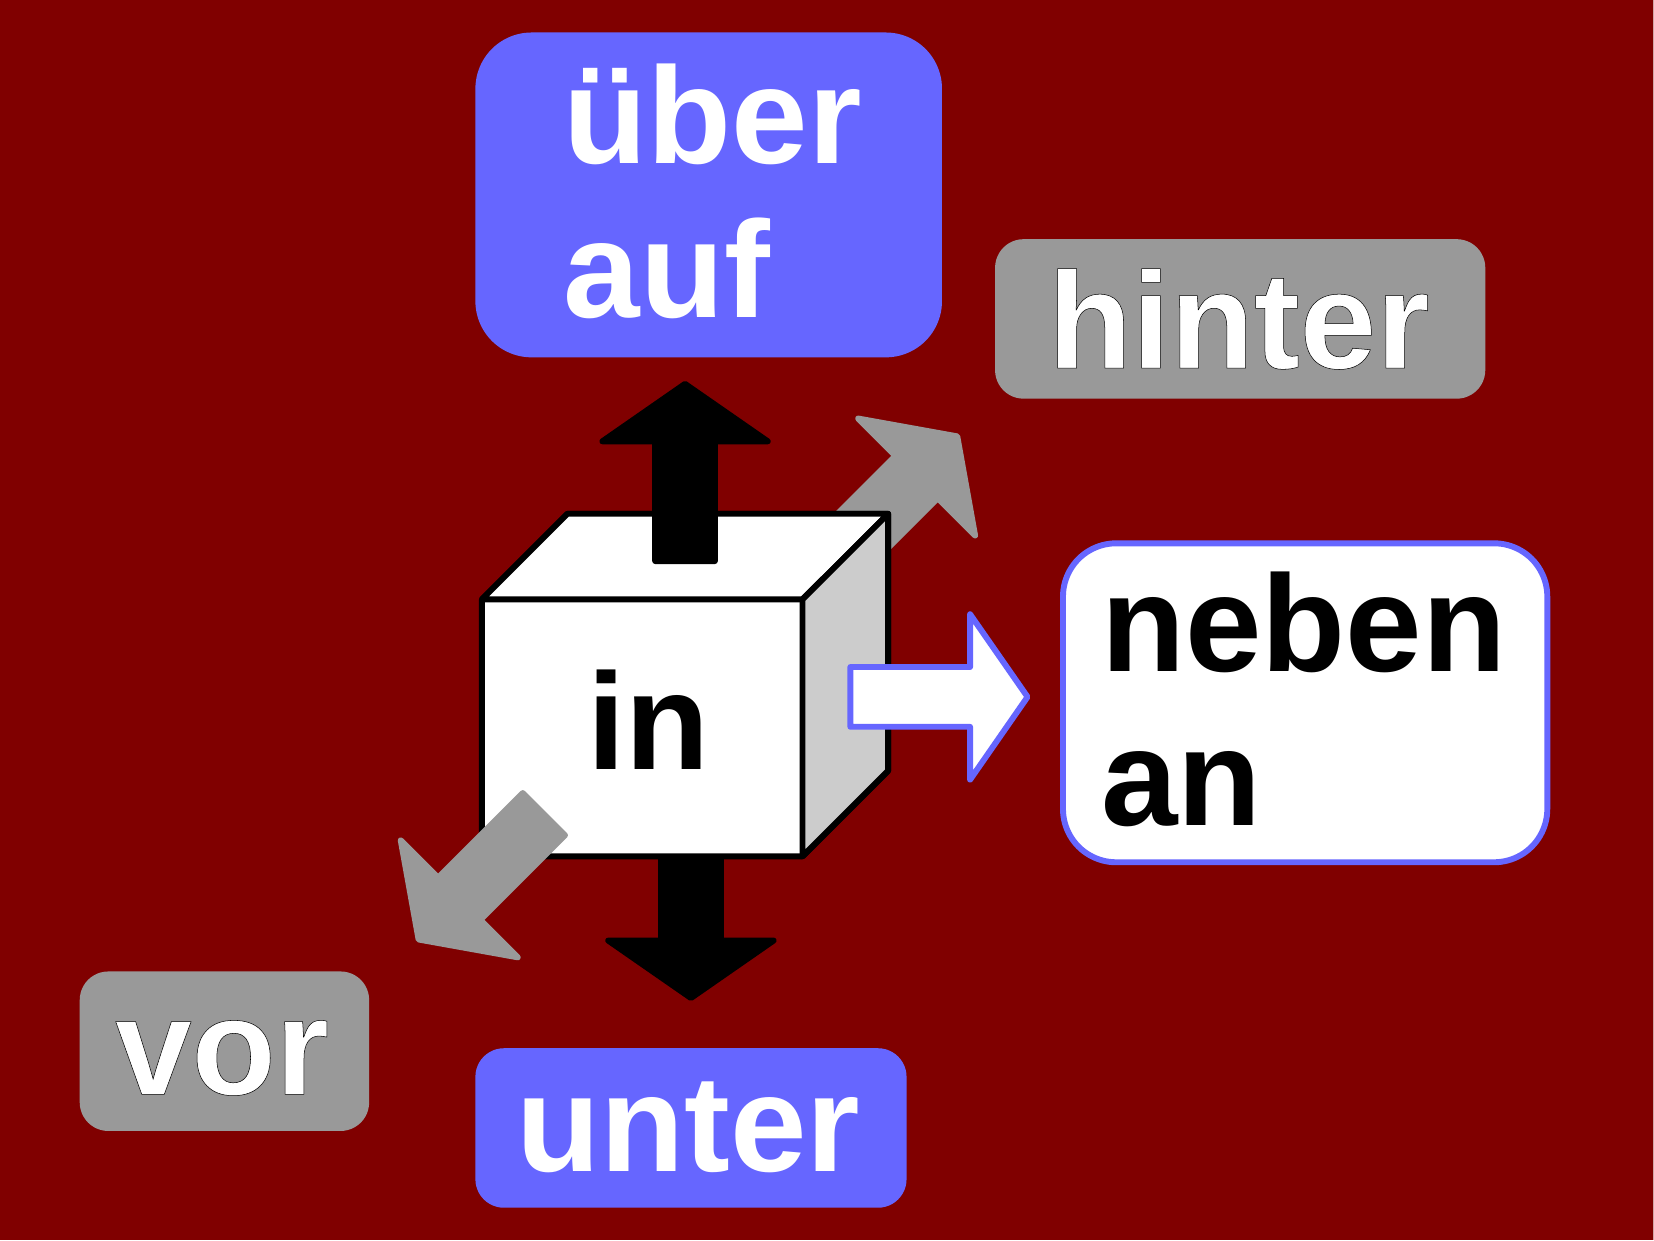

über
auf
hinter
neben
an
in
vor
unter